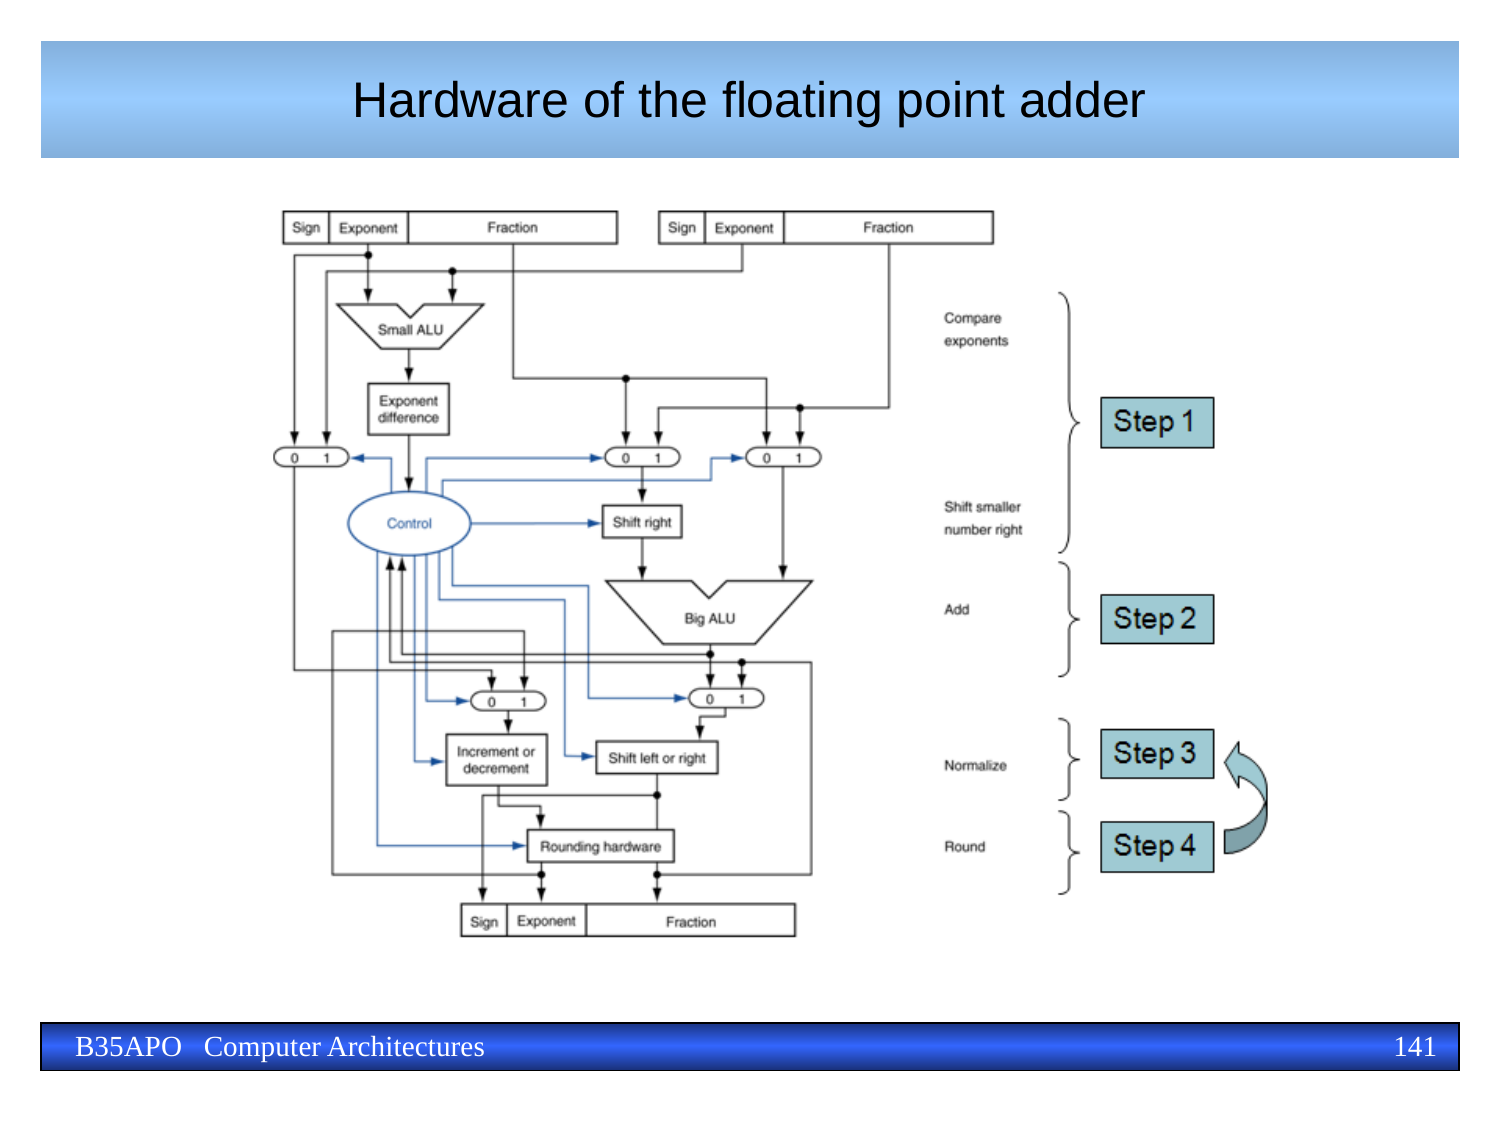

# Hardware of the floating point adder
B35APO Computer Architectures
141